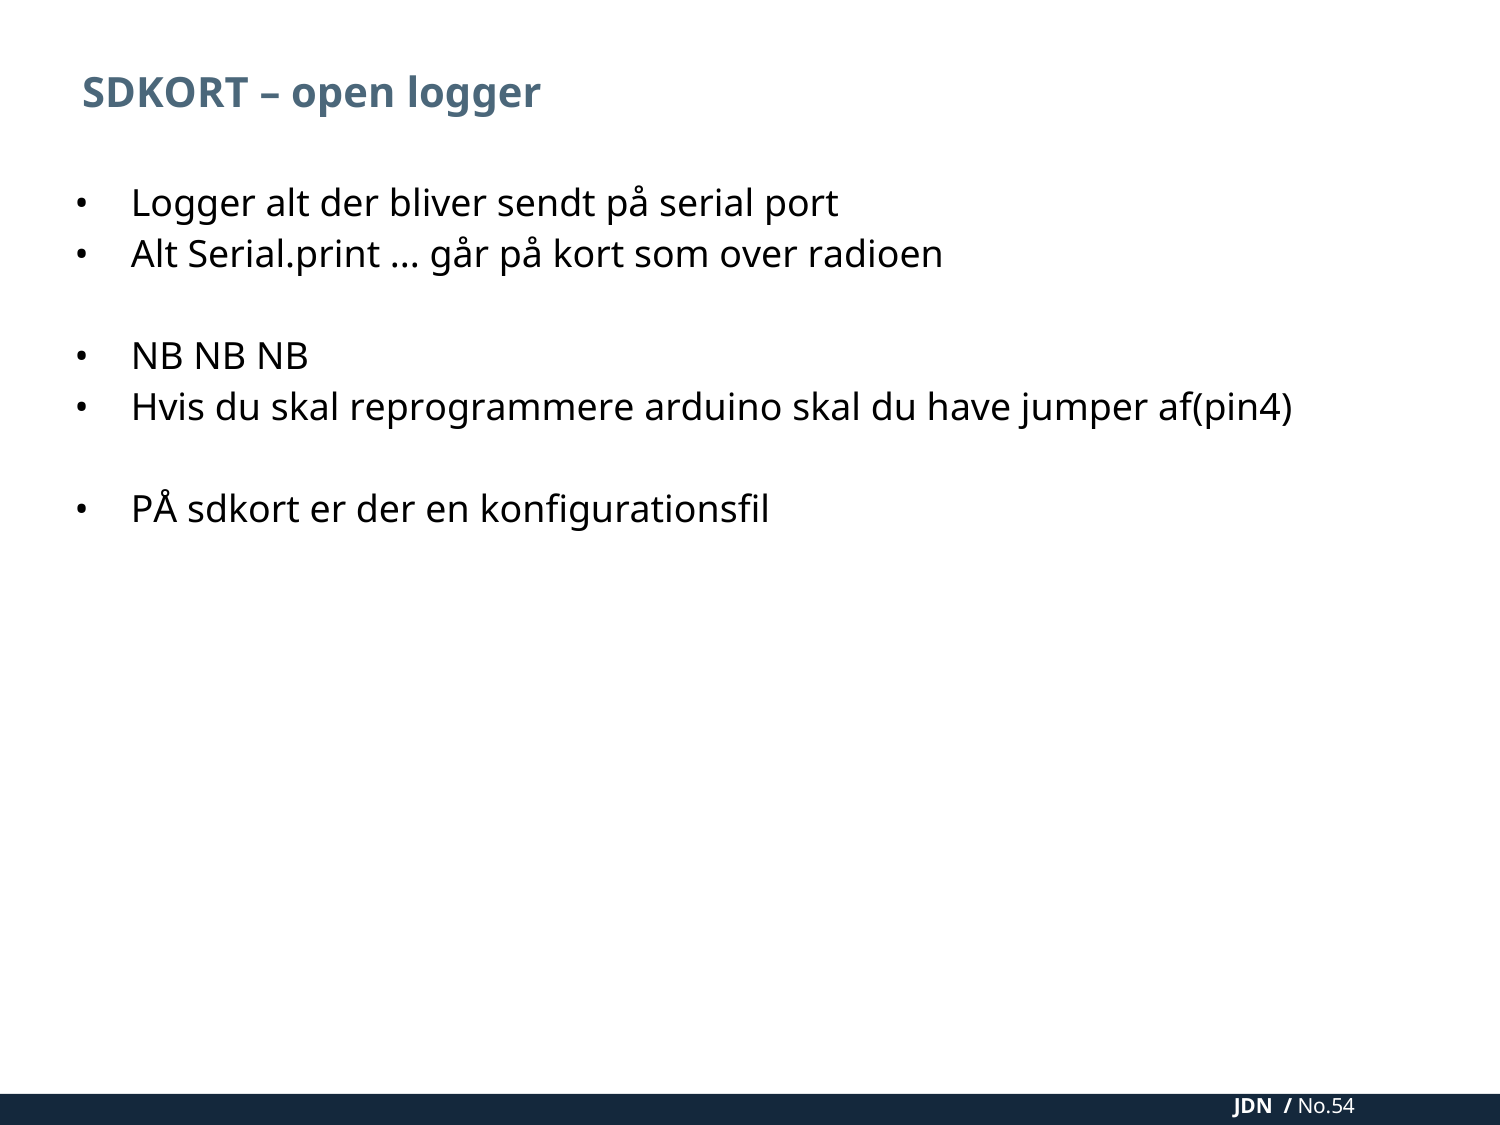

# SDKORT – open logger
Logger alt der bliver sendt på serial port
Alt Serial.print ... går på kort som over radioen
NB NB NB
Hvis du skal reprogrammere arduino skal du have jumper af(pin4)
PÅ sdkort er der en konfigurationsfil